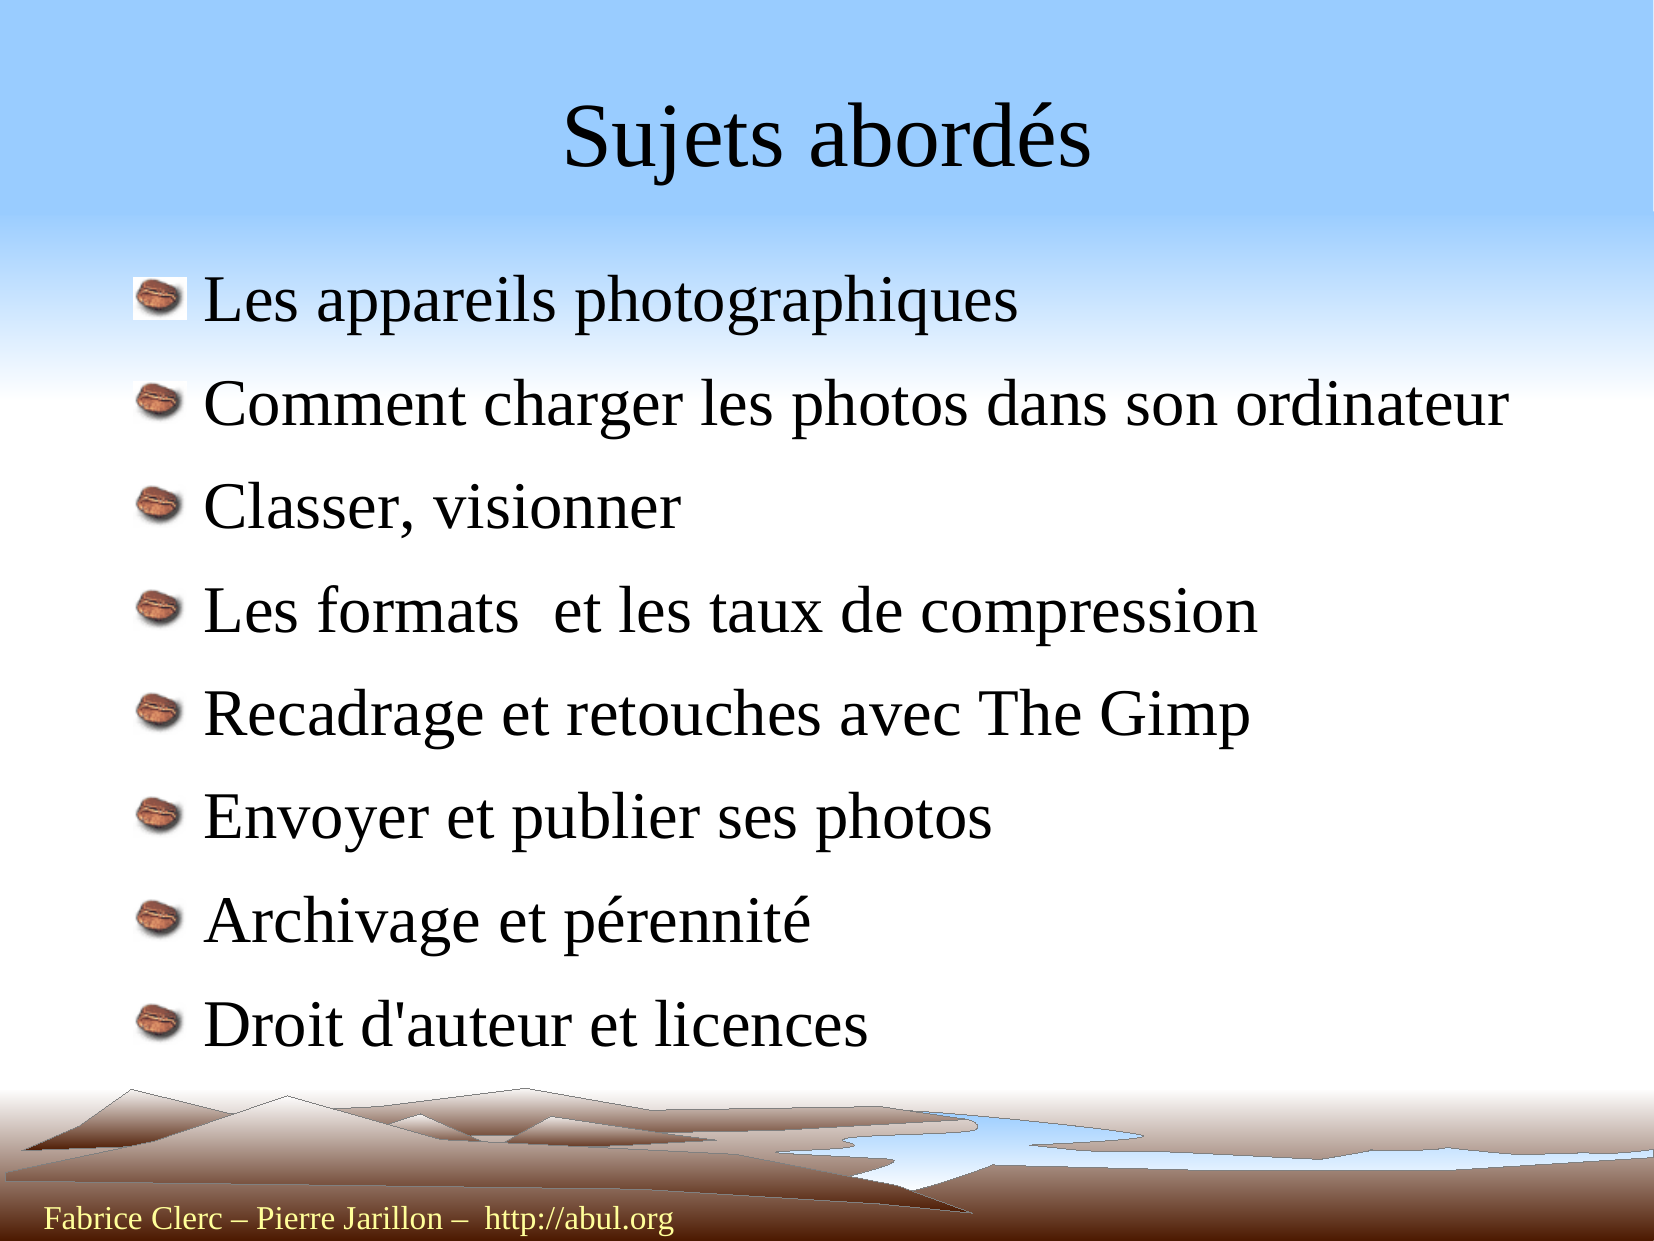

# Sujets abordés
 Les appareils photographiques
 Comment charger les photos dans son ordinateur
 Classer, visionner
 Les formats et les taux de compression
 Recadrage et retouches avec The Gimp
 Envoyer et publier ses photos
 Archivage et pérennité
 Droit d'auteur et licences